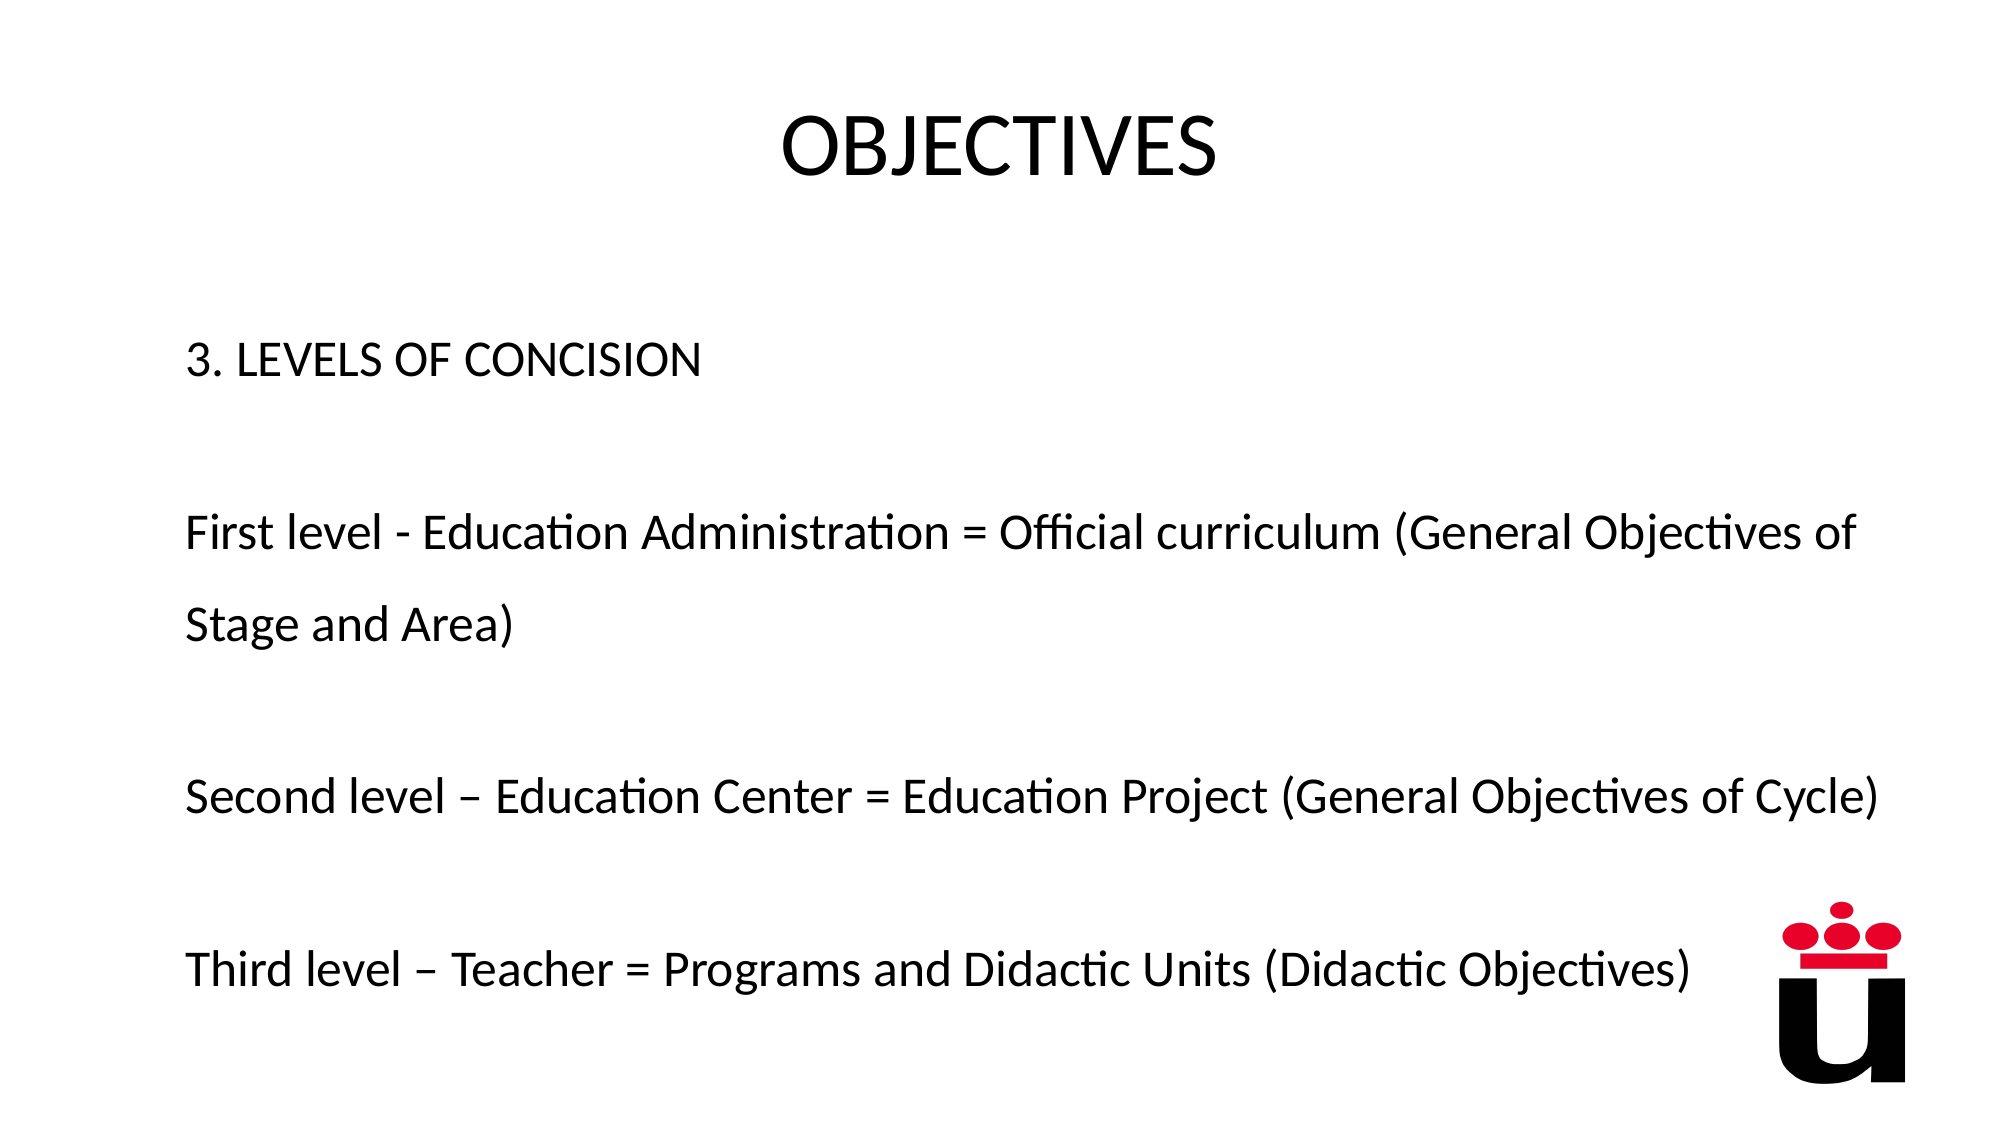

OBJECTIVES
3. LEVELS OF CONCISION
First level - Education Administration = Official curriculum (General Objectives of Stage and Area)
Second level – Education Center = Education Project (General Objectives of Cycle)
Third level – Teacher = Programs and Didactic Units (Didactic Objectives)